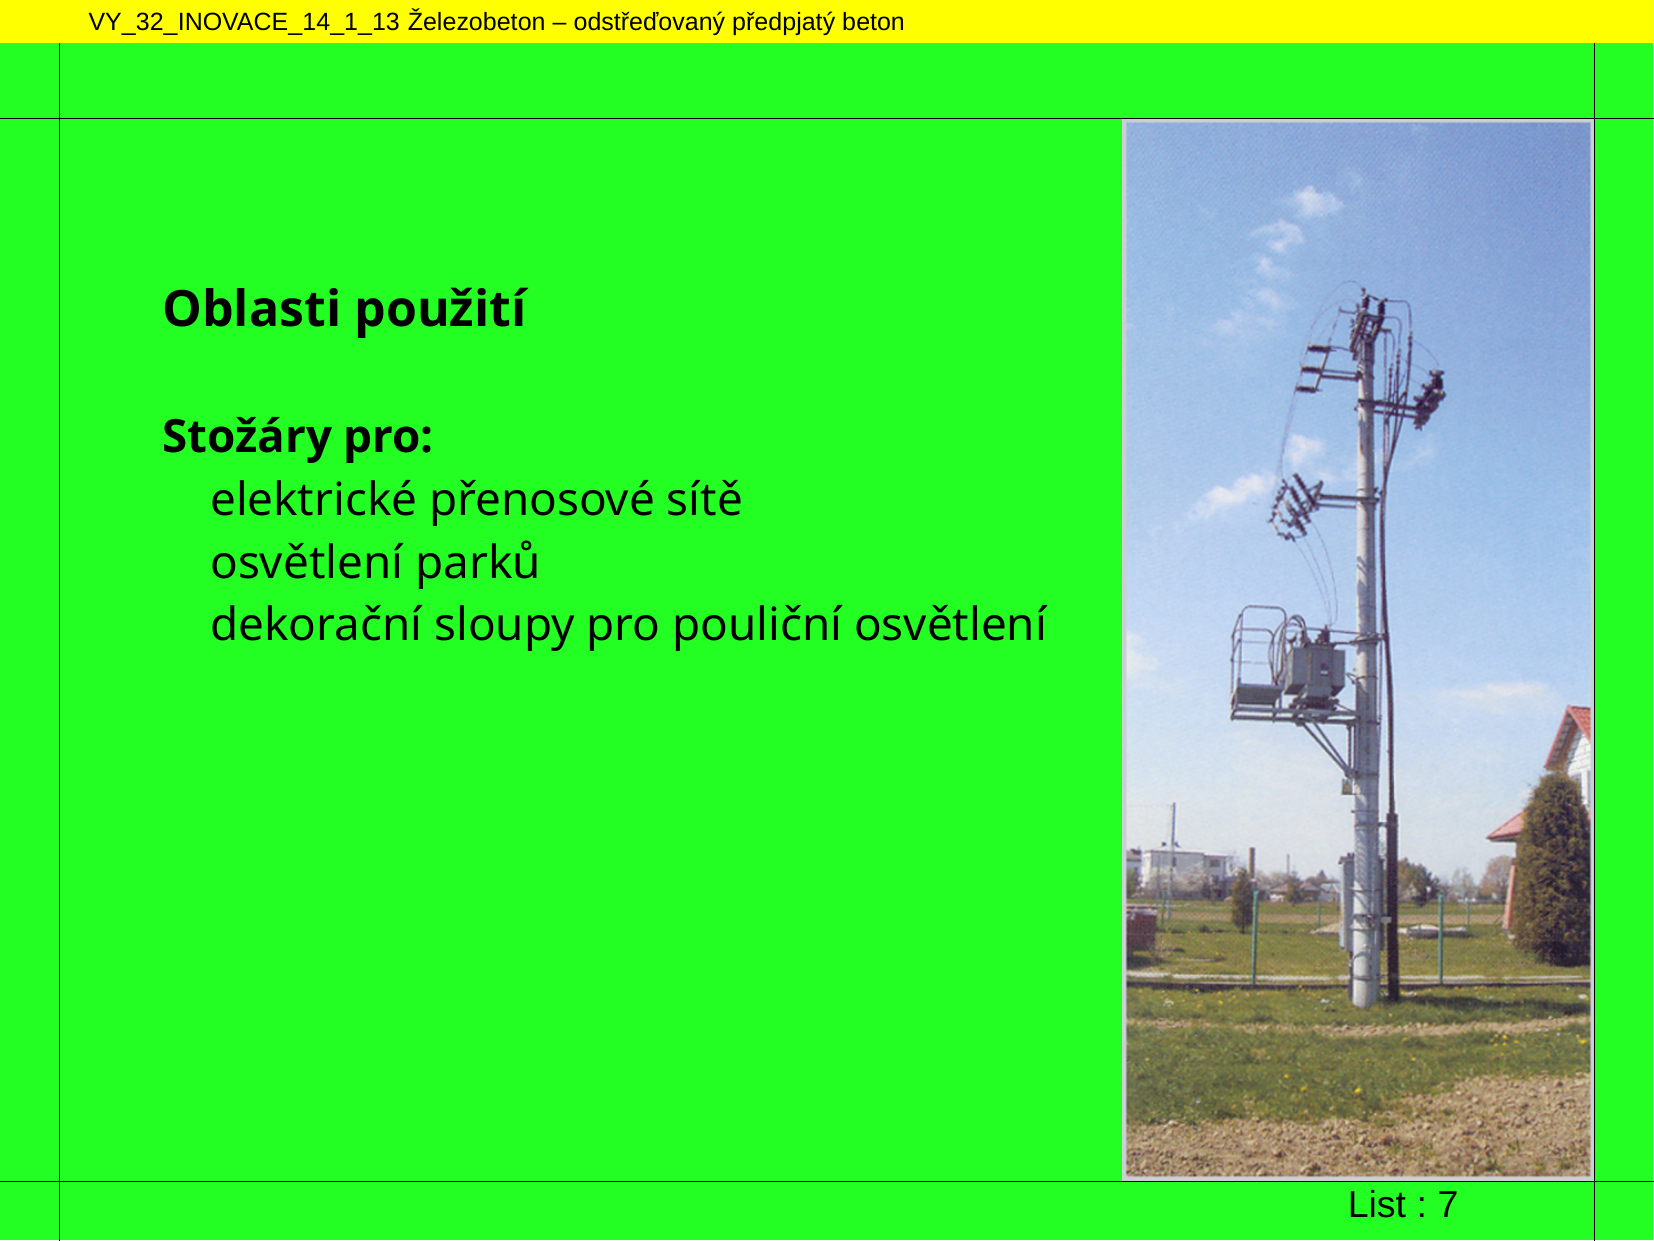

VY_32_INOVACE_14_1_13 Železobeton – odstřeďovaný předpjatý beton
Oblasti použití
Stožáry pro:
 elektrické přenosové sítě
 osvětlení parků
 dekorační sloupy pro pouliční osvětlení
List :